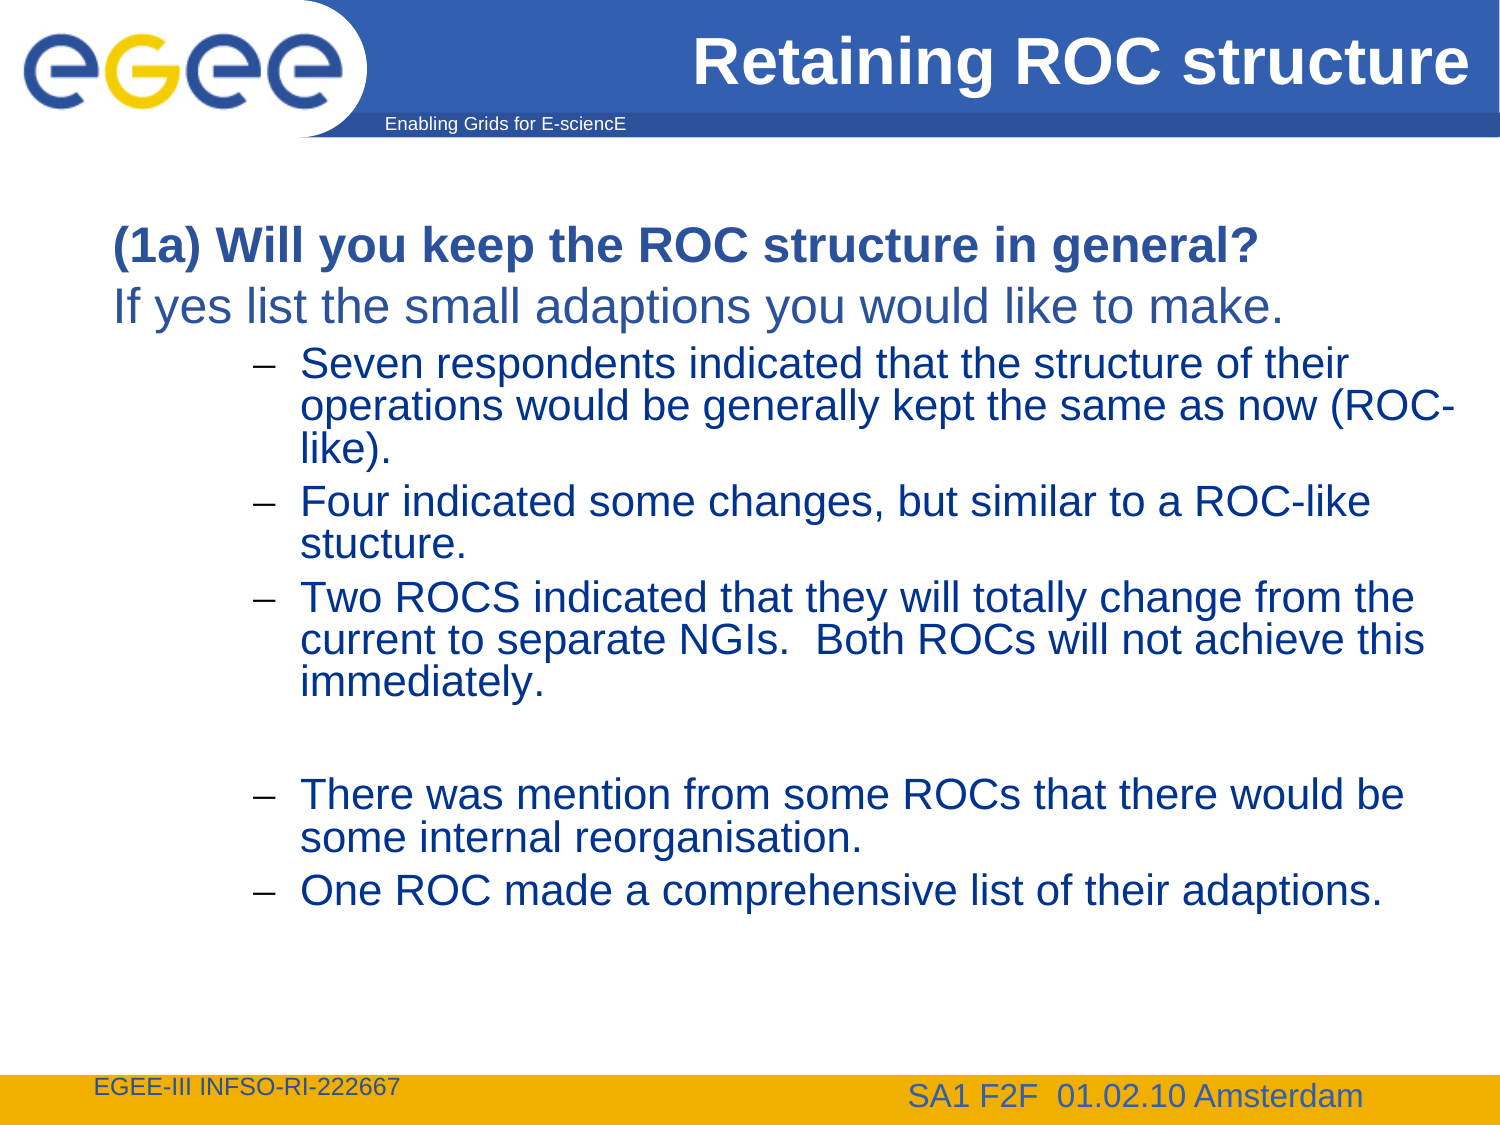

# Retaining ROC structure
(1a) Will you keep the ROC structure in general?
If yes list the small adaptions you would like to make.
Seven respondents indicated that the structure of their operations would be generally kept the same as now (ROC-like).
Four indicated some changes, but similar to a ROC-like stucture.
Two ROCS indicated that they will totally change from the current to separate NGIs. Both ROCs will not achieve this immediately.
There was mention from some ROCs that there would be some internal reorganisation.
One ROC made a comprehensive list of their adaptions.